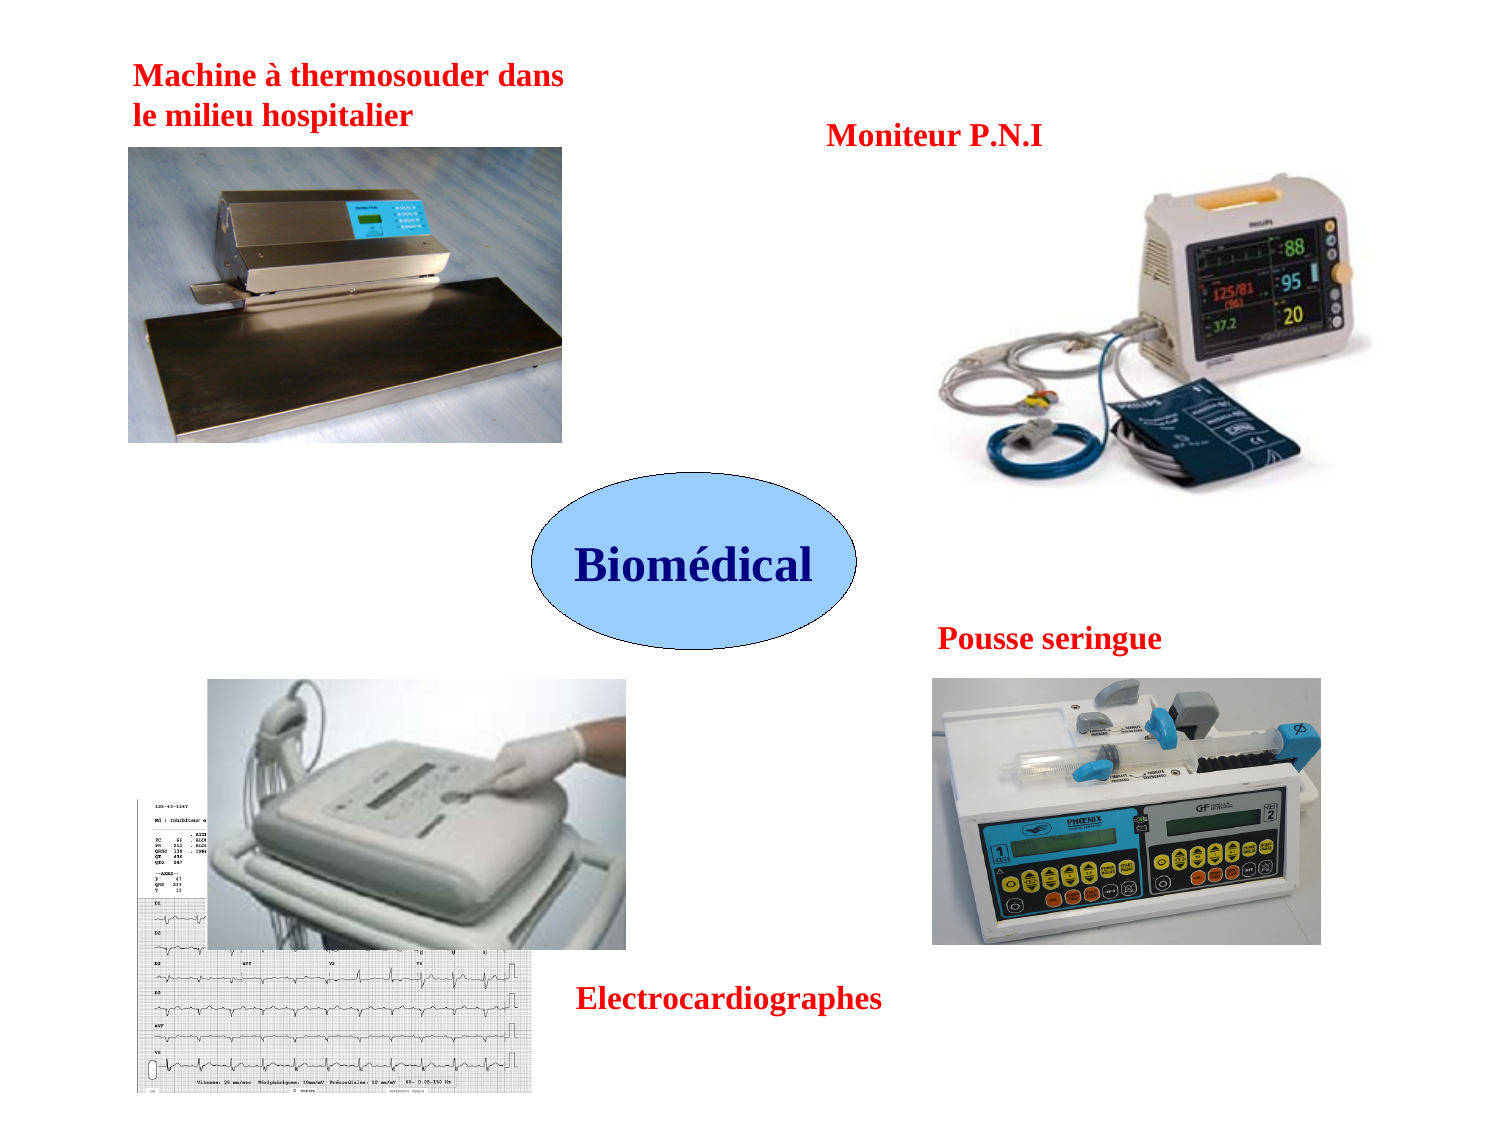

Machine à thermosouder dans le milieu hospitalier
Moniteur P.N.I
Biomédical
Pousse seringue
Electrocardiographes